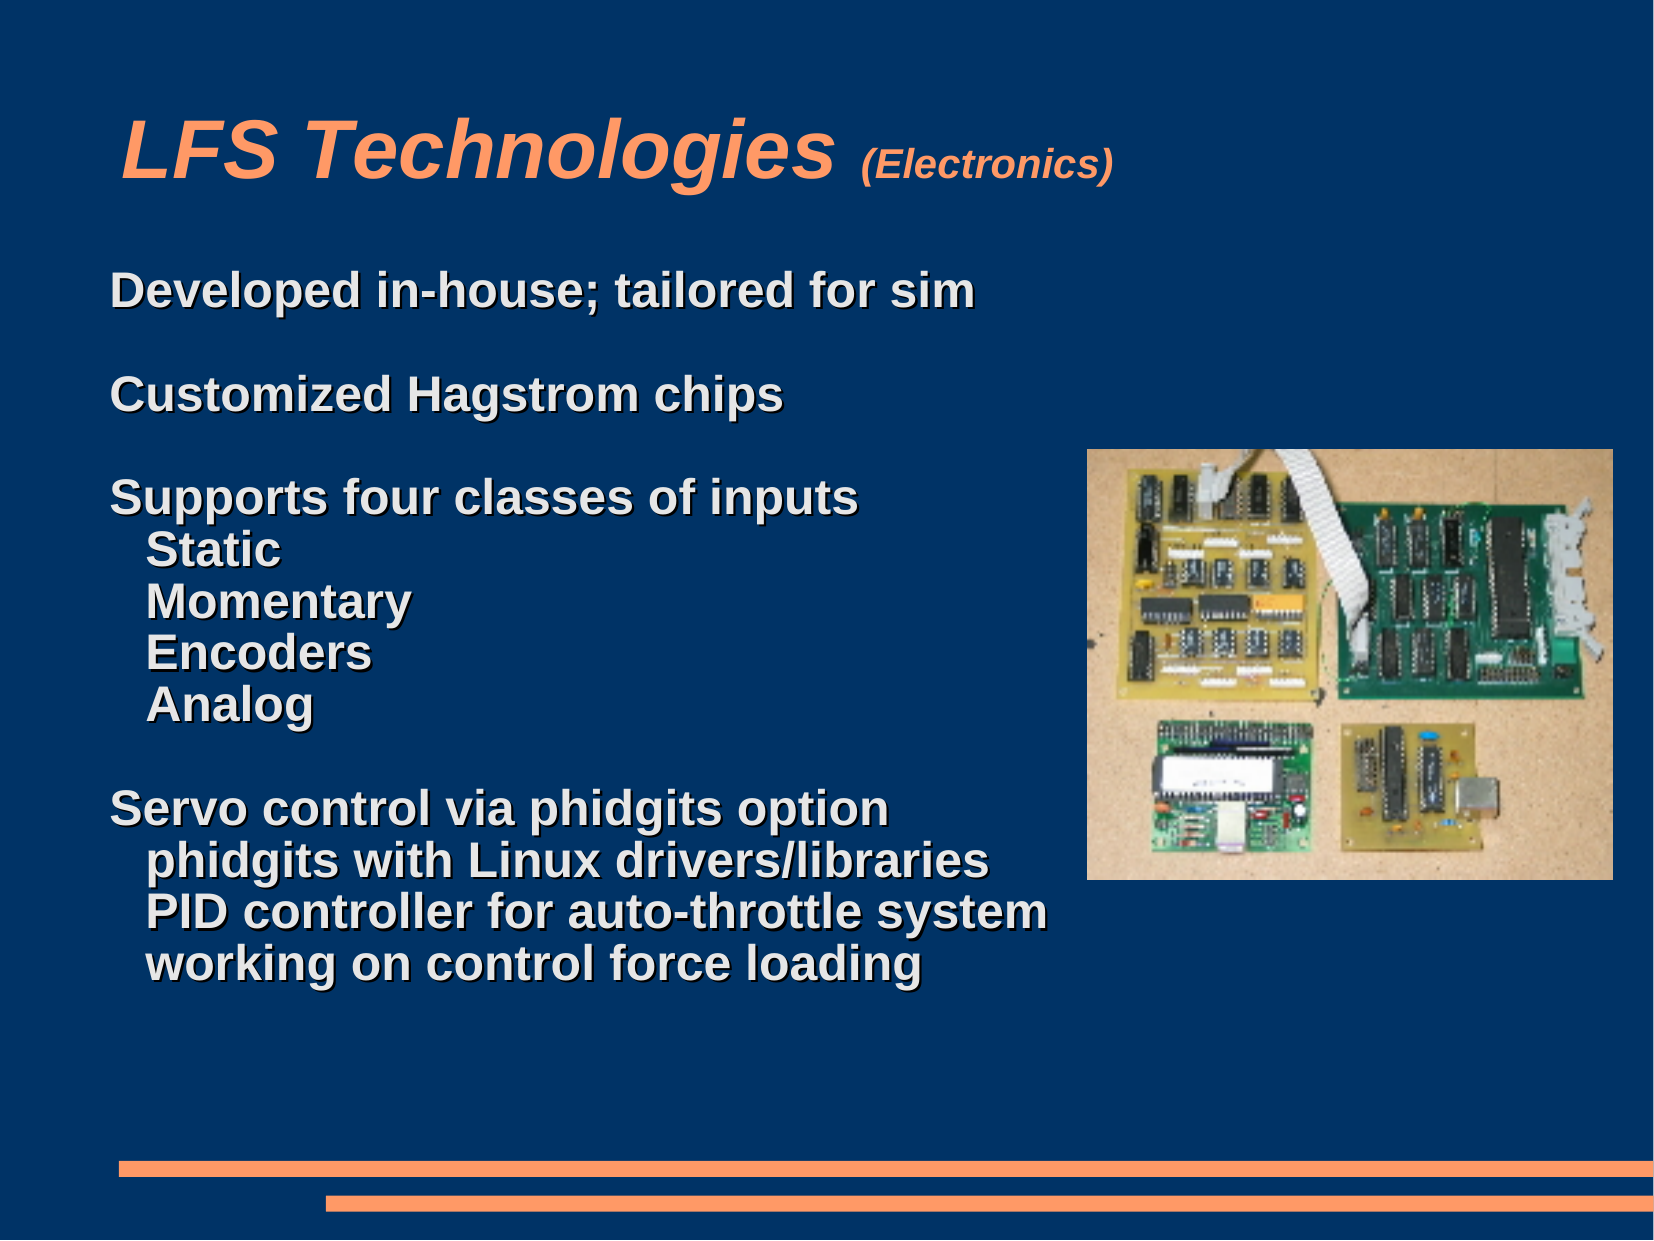

# LFS Technologies (Electronics)‏
Developed in-house; tailored for sim
Customized Hagstrom chips
Supports four classes of inputs
Static
Momentary
Encoders
Analog
Servo control via phidgits option
phidgits with Linux drivers/libraries
PID controller for auto-throttle system
working on control force loading